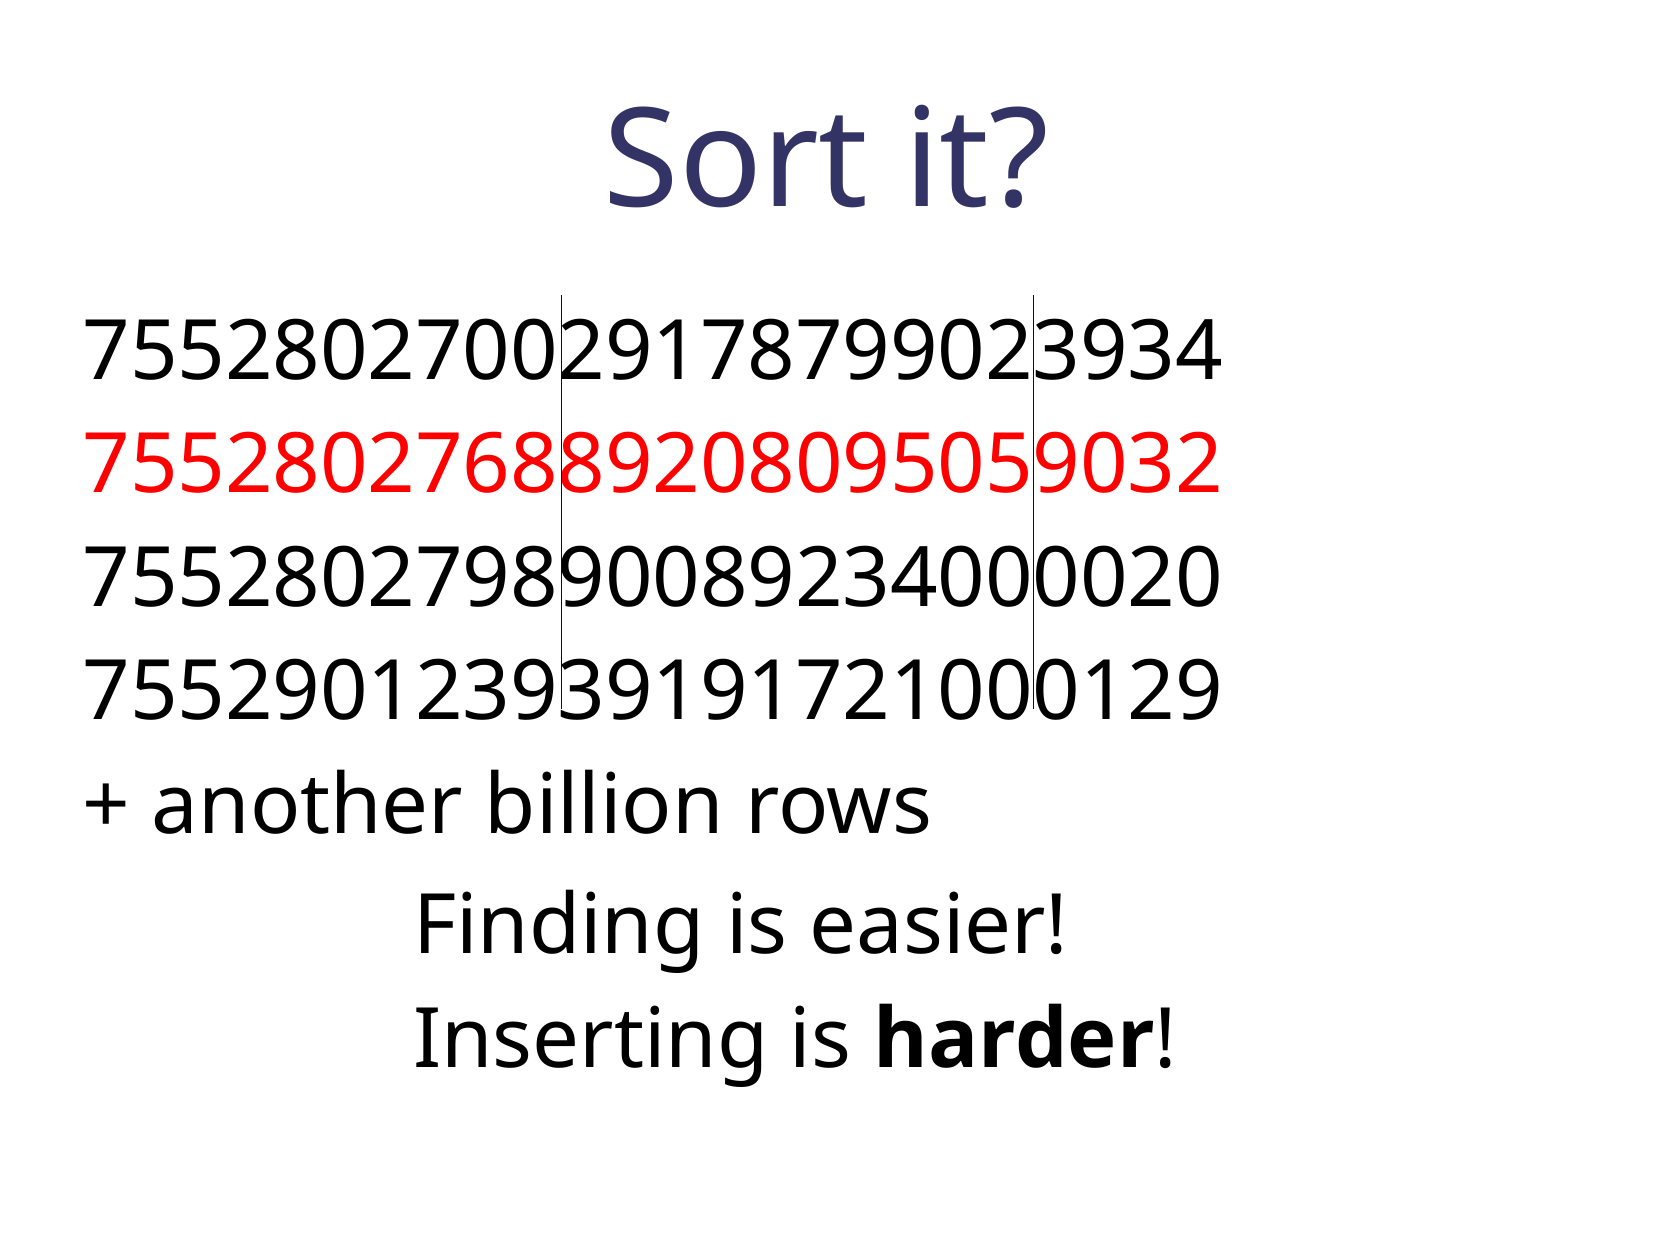

# Sort it?
755280270029178799023934
755280276889208095059032
755280279890089234000020
755290123939191721000129
+ another billion rows
Finding is easier!
Inserting is harder!